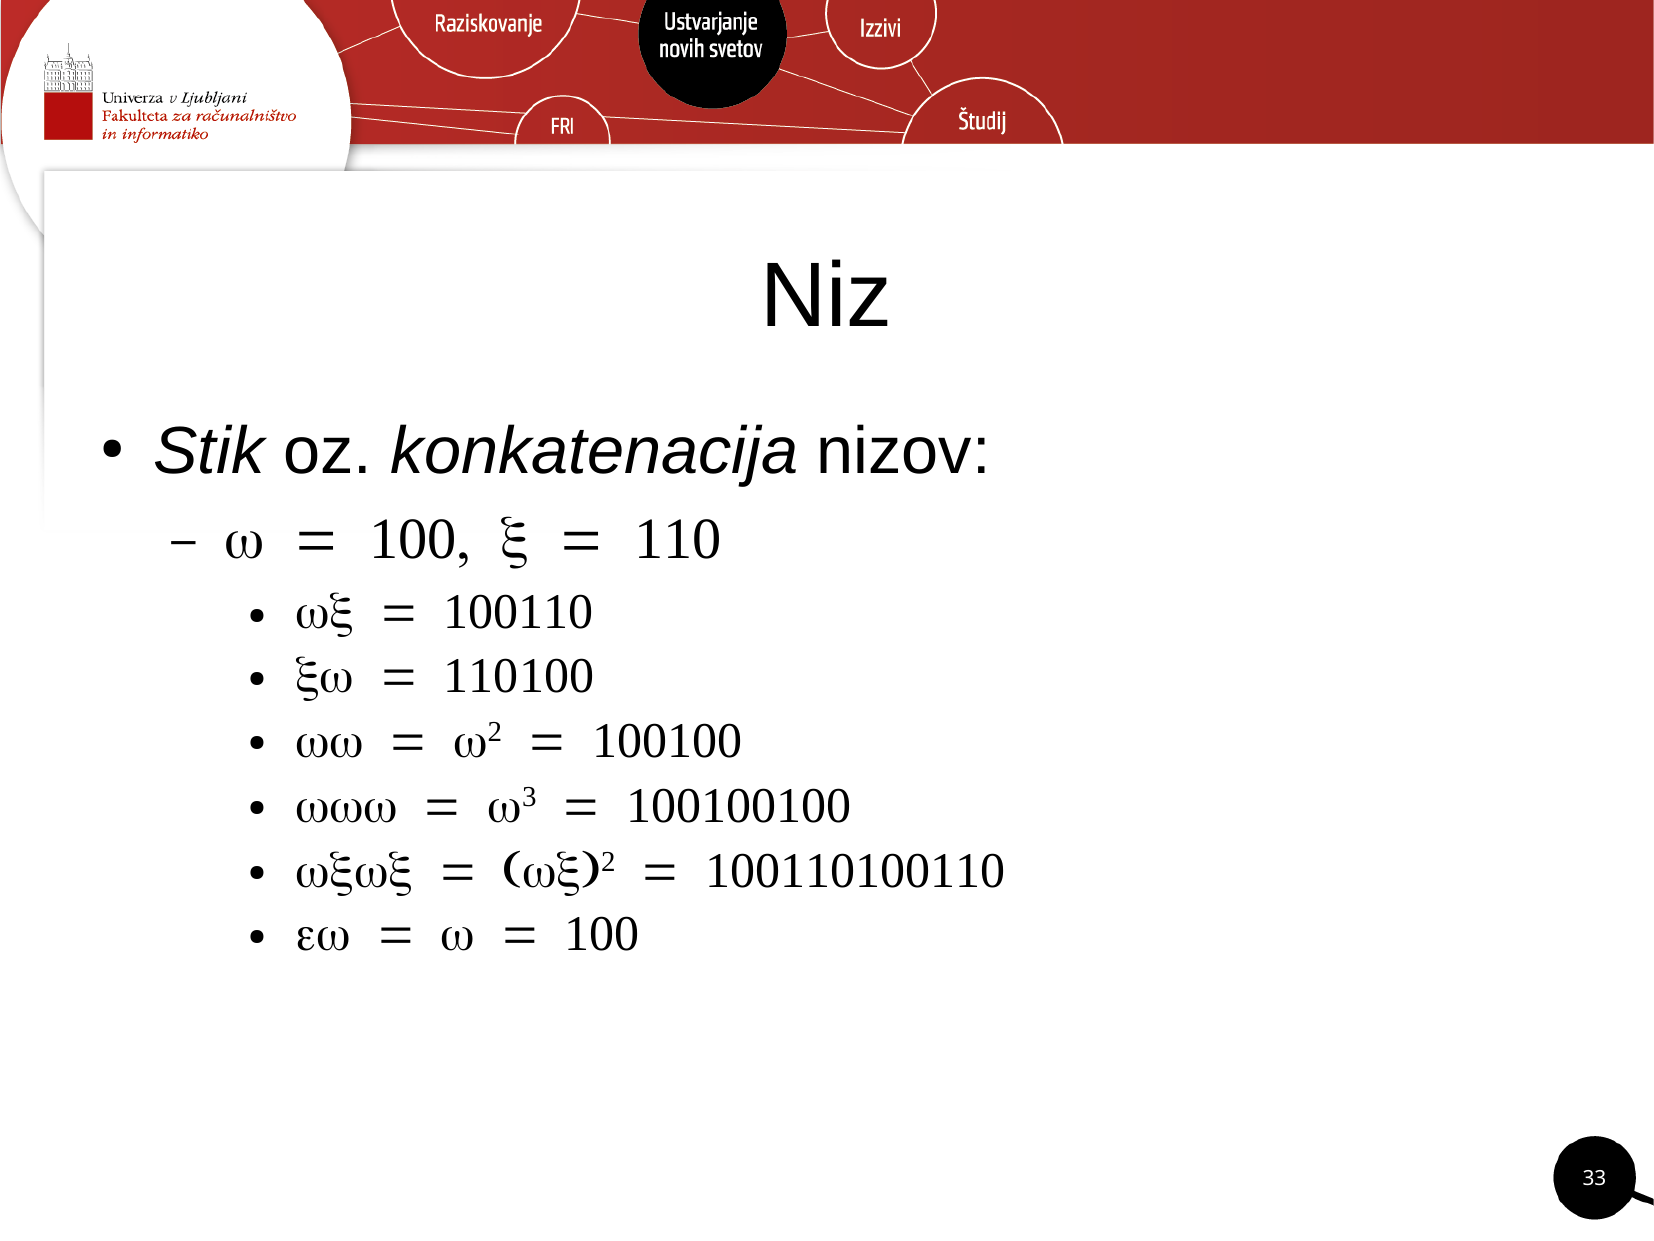

# Niz
Stik oz. konkatenacija nizov:
w = 100, x = 110
wx = 100110
xw = 110100
ww = w2 = 100100
www = w3 = 100100100
wxwx = (wx)2 = 100110100110
εw = w = 100